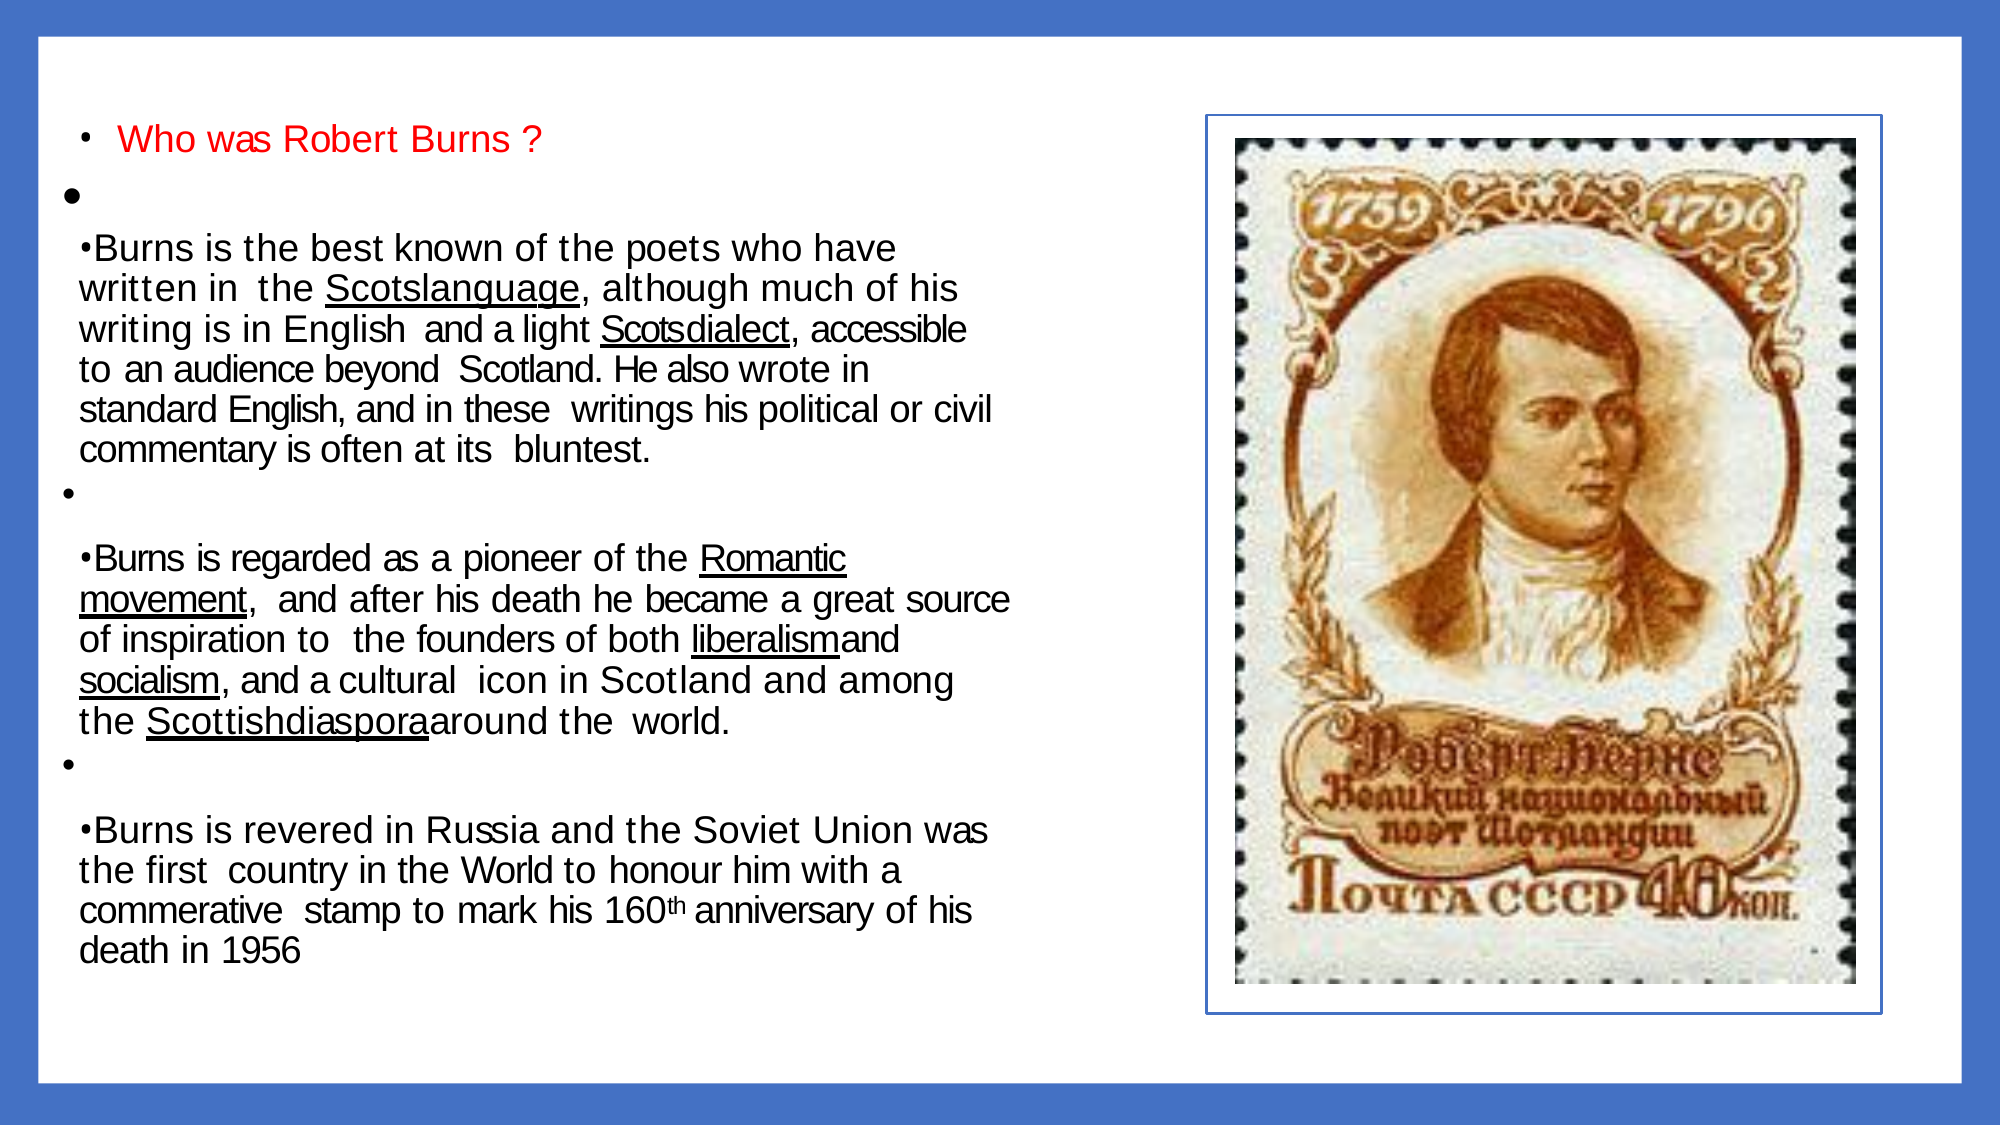

Who was Robert Burns ?
Burns is the best known of the poets who have written in the Scotslanguage, although much of his writing is in English and a light Scotsdialect, accessible to an audience beyond Scotland. He also wrote in standard English, and in these writings his political or civil commentary is often at its bluntest.
Burns is regarded as a pioneer of the Romanticmovement, and after his death he became a great source of inspiration to the founders of both liberalismand socialism, and a cultural icon in Scotland and among the Scottishdiasporaaround the world.
Burns is revered in Russia and the Soviet Union was the first country in the World to honour him with a commerative stamp to mark his 160th anniversary of his death in 1956